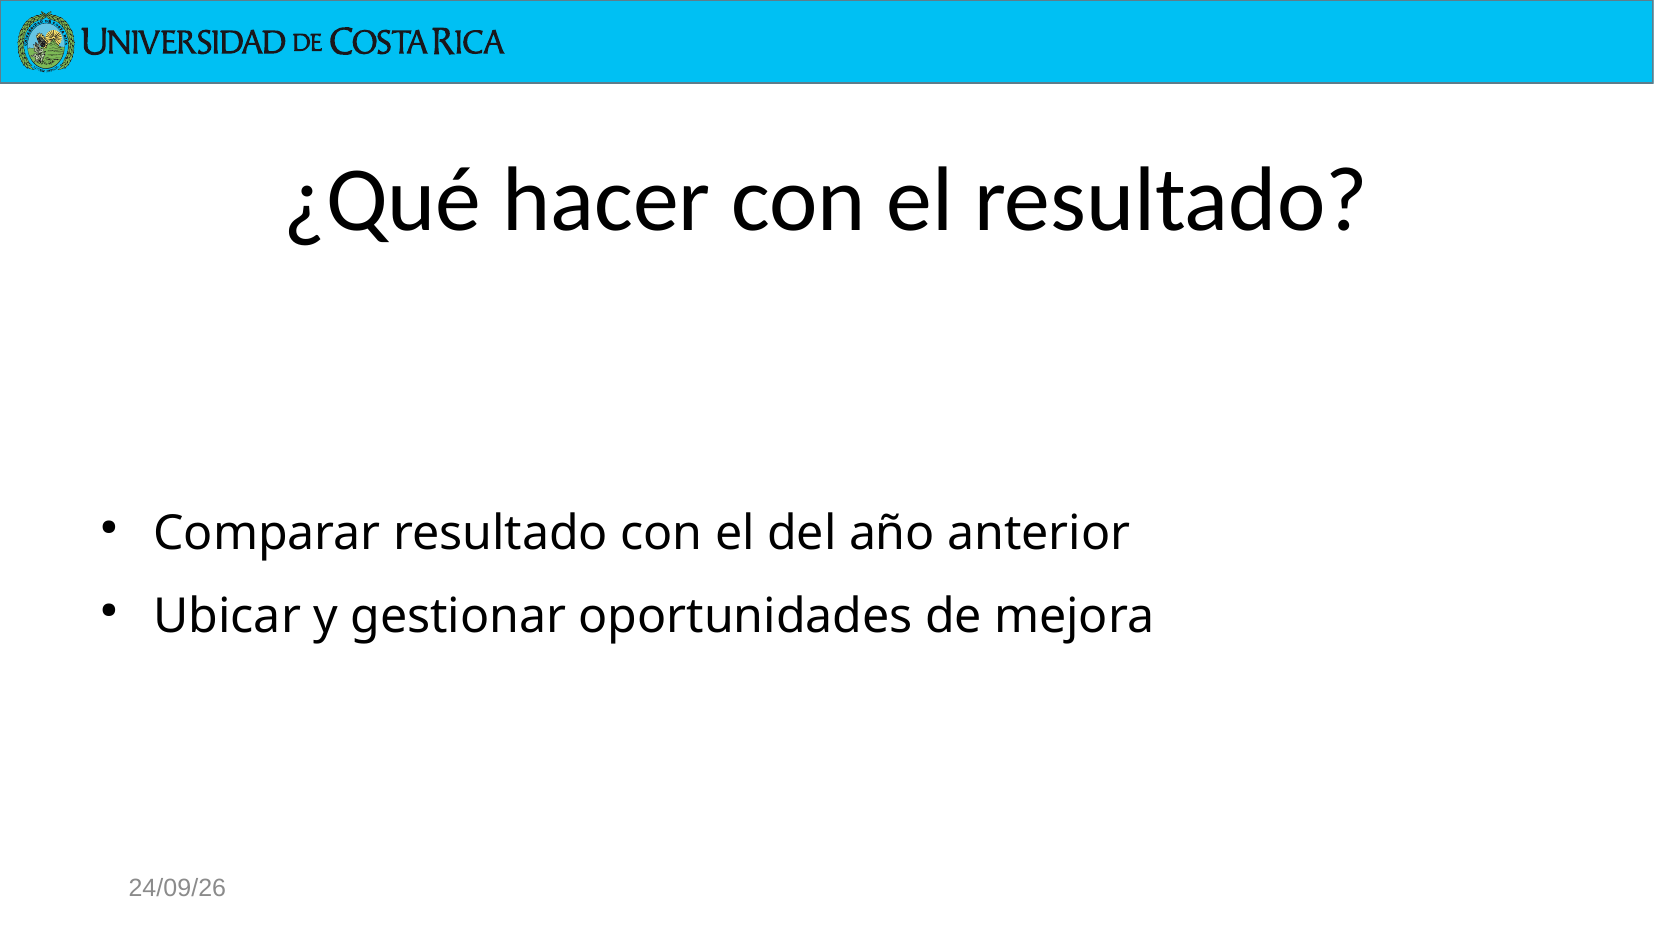

# ¿Qué hacer con el resultado?
Comparar resultado con el del año anterior
Ubicar y gestionar oportunidades de mejora